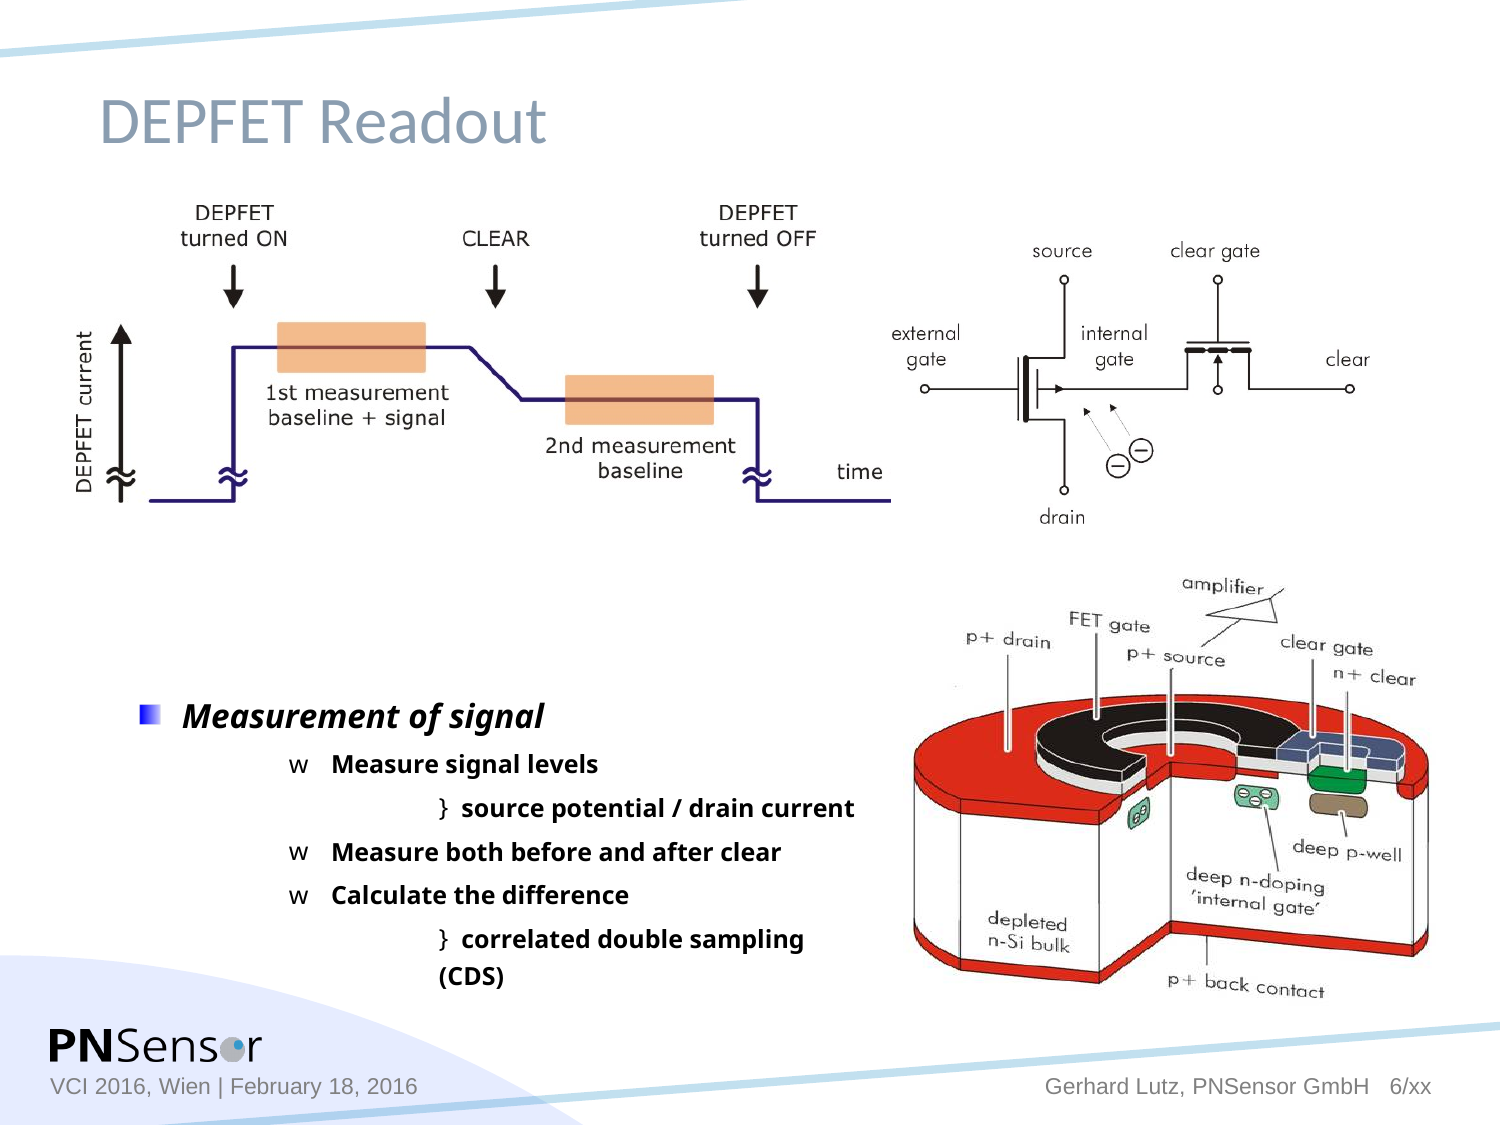

# DEPFET Readout
Measurement of signal
Measure signal levels
 source potential / drain current
Measure both before and after clear
Calculate the difference
 correlated double sampling (CDS)